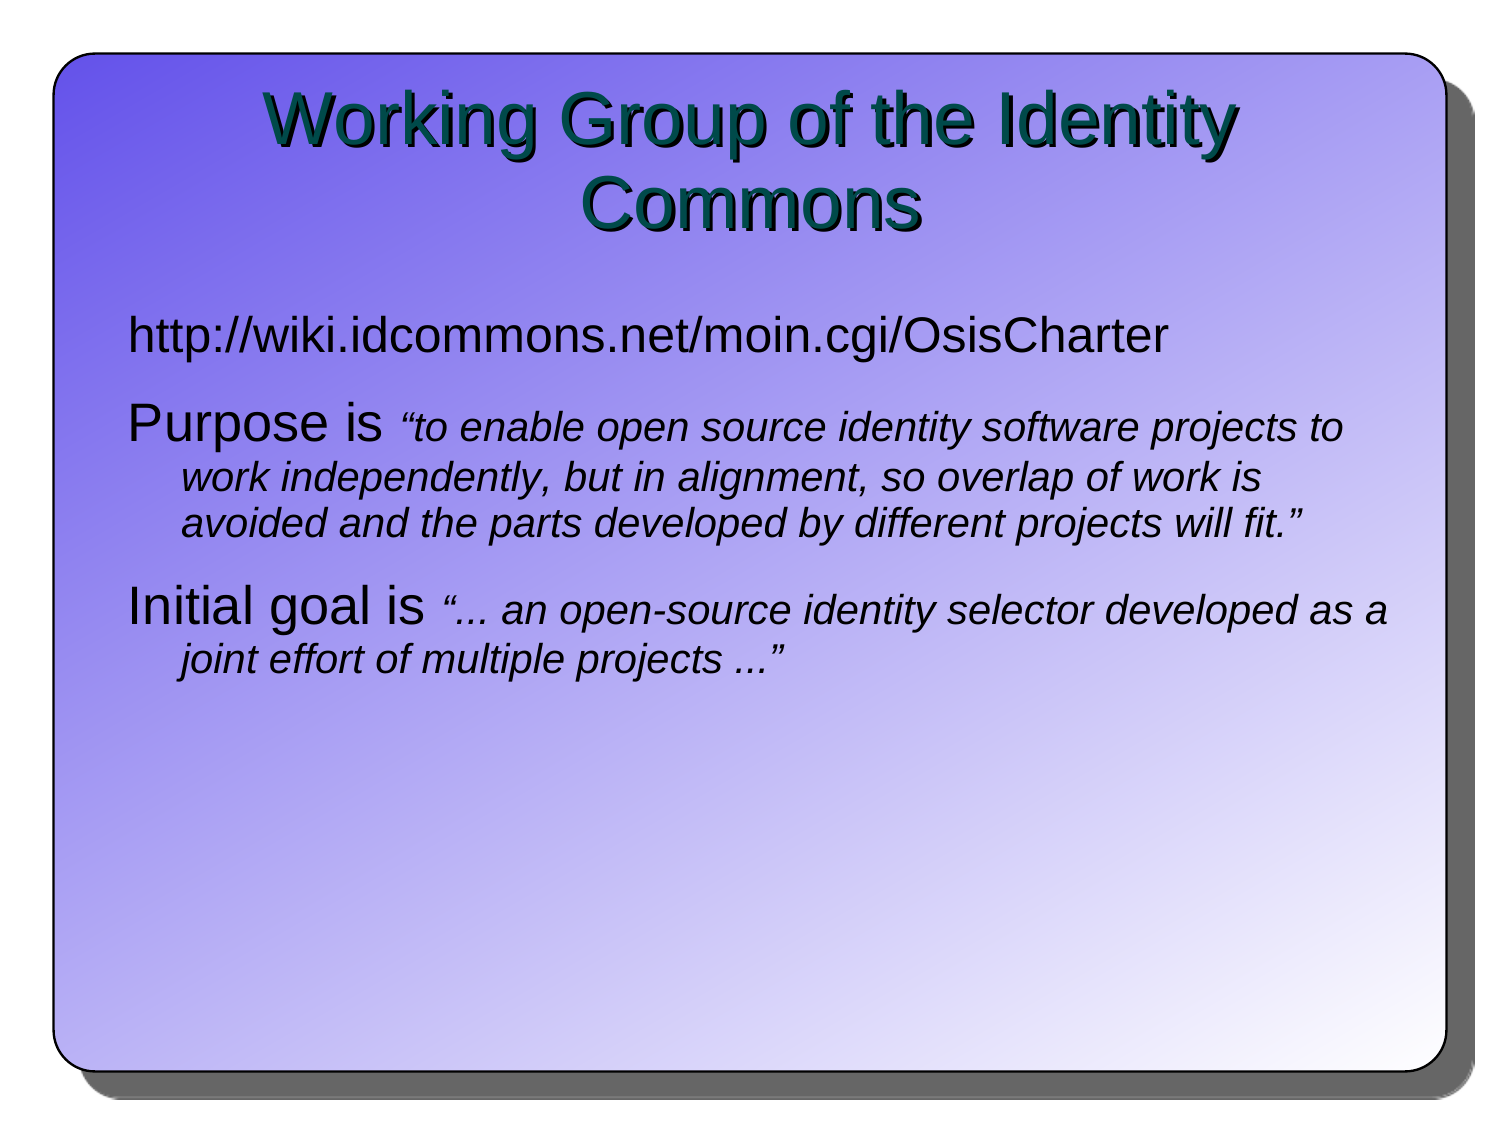

# Working Group of the Identity Commons
http://wiki.idcommons.net/moin.cgi/OsisCharter
Purpose is “to enable open source identity software projects to work independently, but in alignment, so overlap of work is avoided and the parts developed by different projects will fit.”
Initial goal is “... an open-source identity selector developed as a joint effort of multiple projects ...”